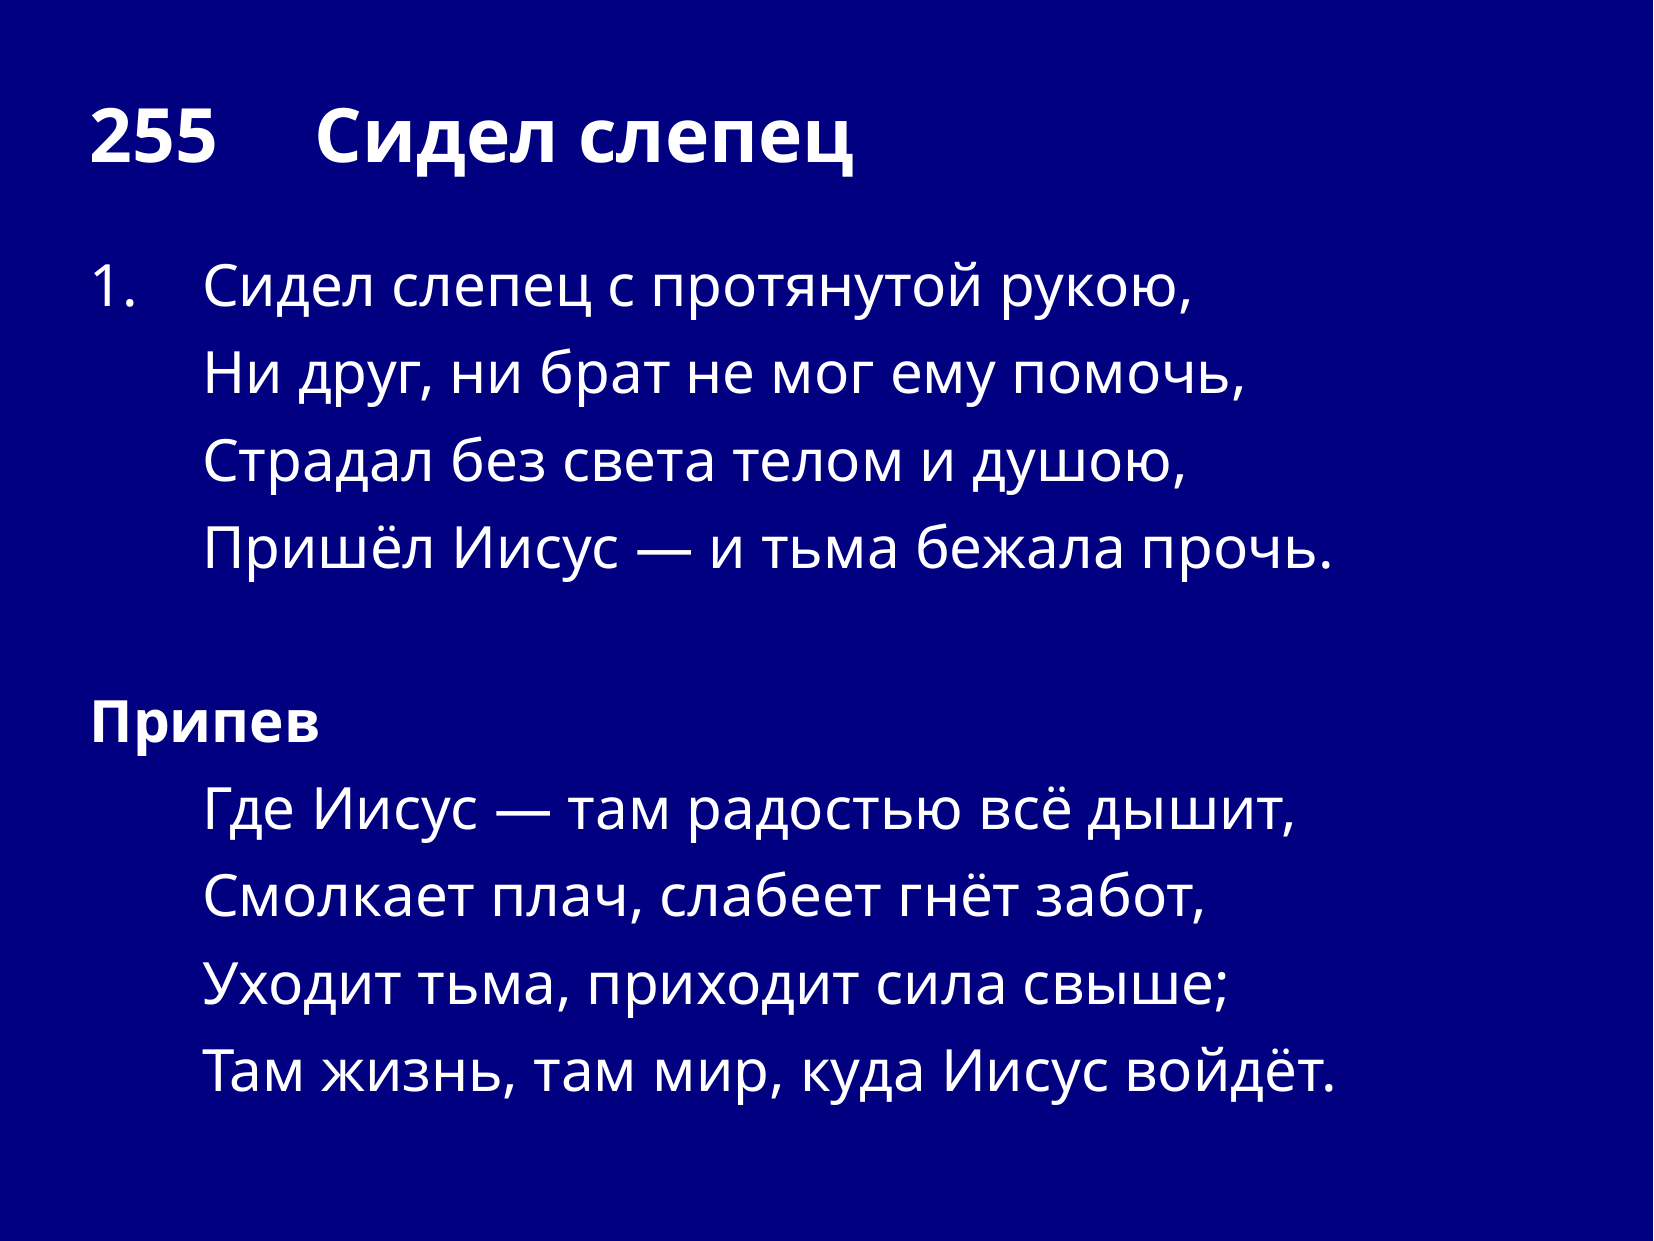

255	Сидел слепец
1.	Сидел слепец с протянутой рукою,
	Ни друг, ни брат не мог ему помочь,
	Страдал без света телом и душою,
	Пришёл Иисус — и тьма бежала прочь.
Припев
	Где Иисус — там радостью всё дышит,
	Смолкает плач, слабеет гнёт забот,
	Уходит тьма, приходит сила свыше;
	Там жизнь, там мир, куда Иисус войдёт.